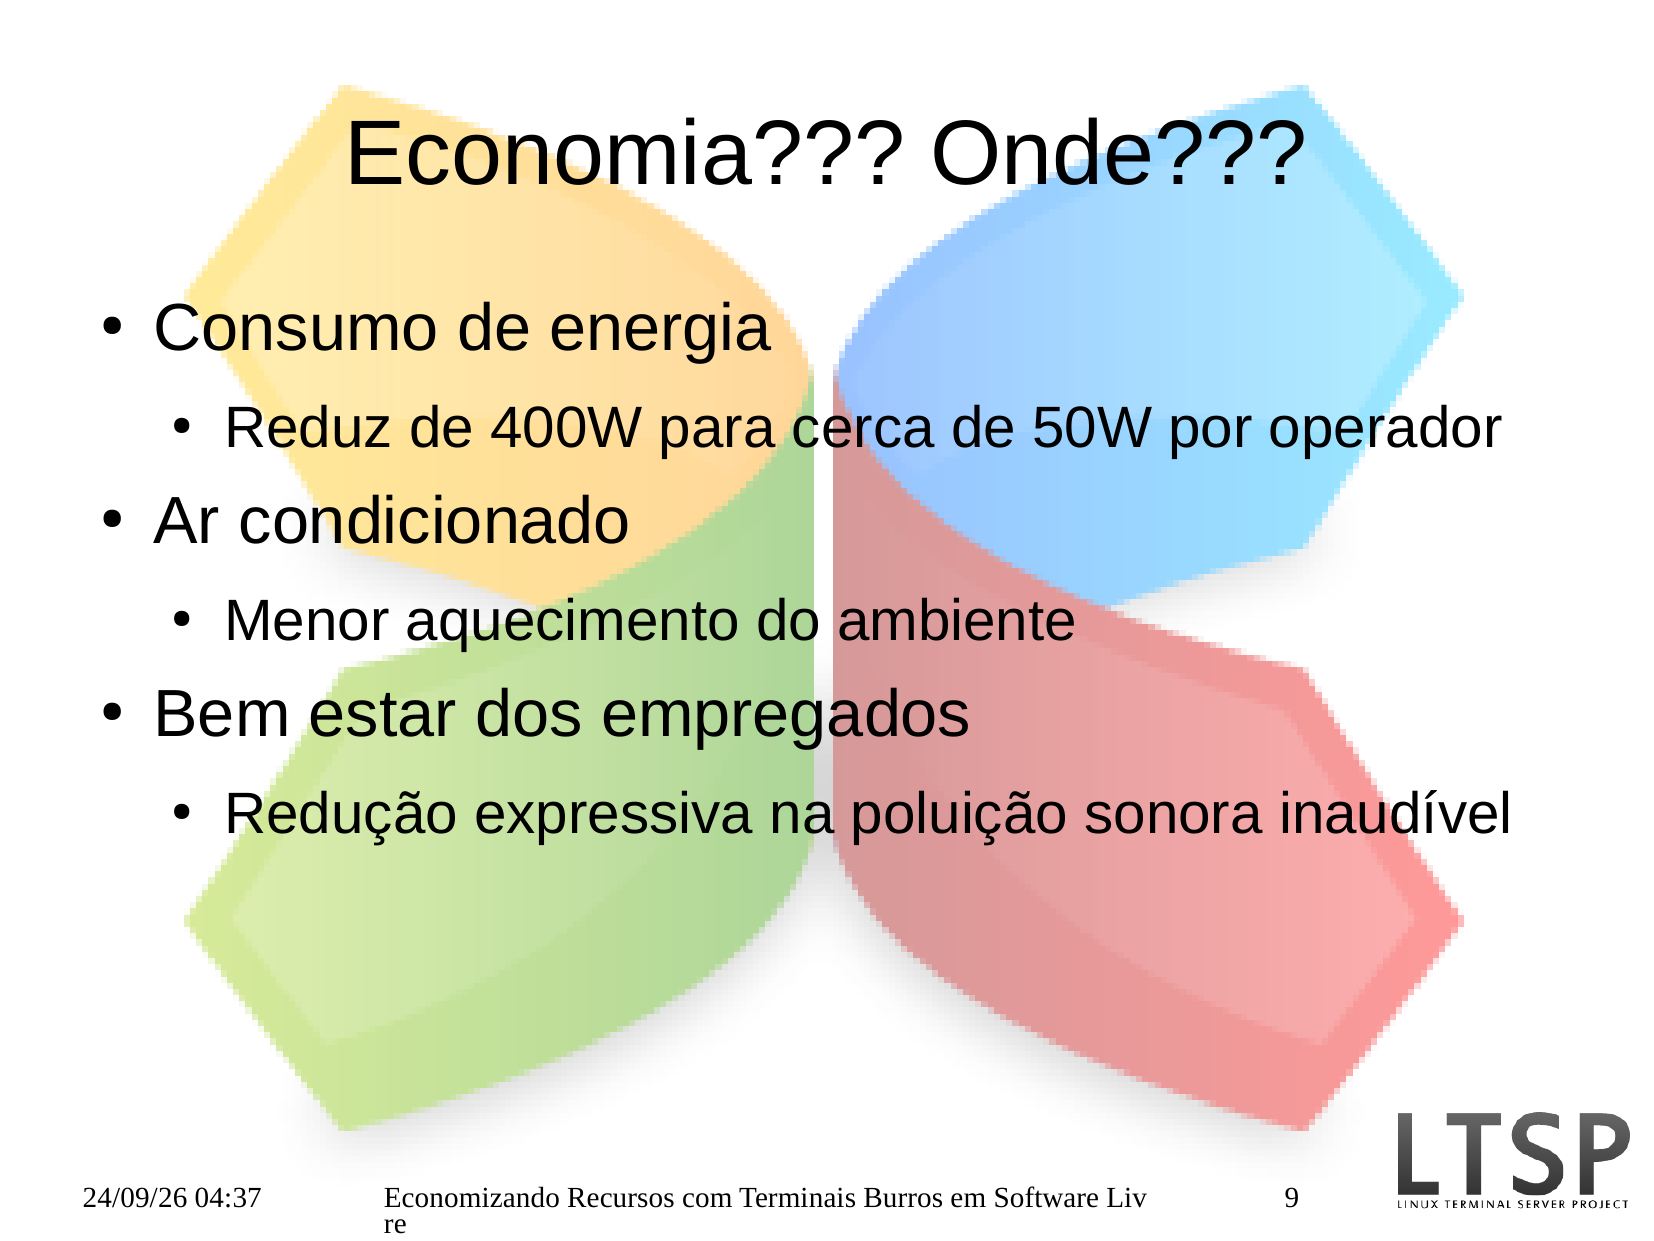

# Economia??? Onde???
Consumo de energia
Reduz de 400W para cerca de 50W por operador
Ar condicionado
Menor aquecimento do ambiente
Bem estar dos empregados
Redução expressiva na poluição sonora inaudível
Economizando Recursos com Terminais Burros em Software Livre
9